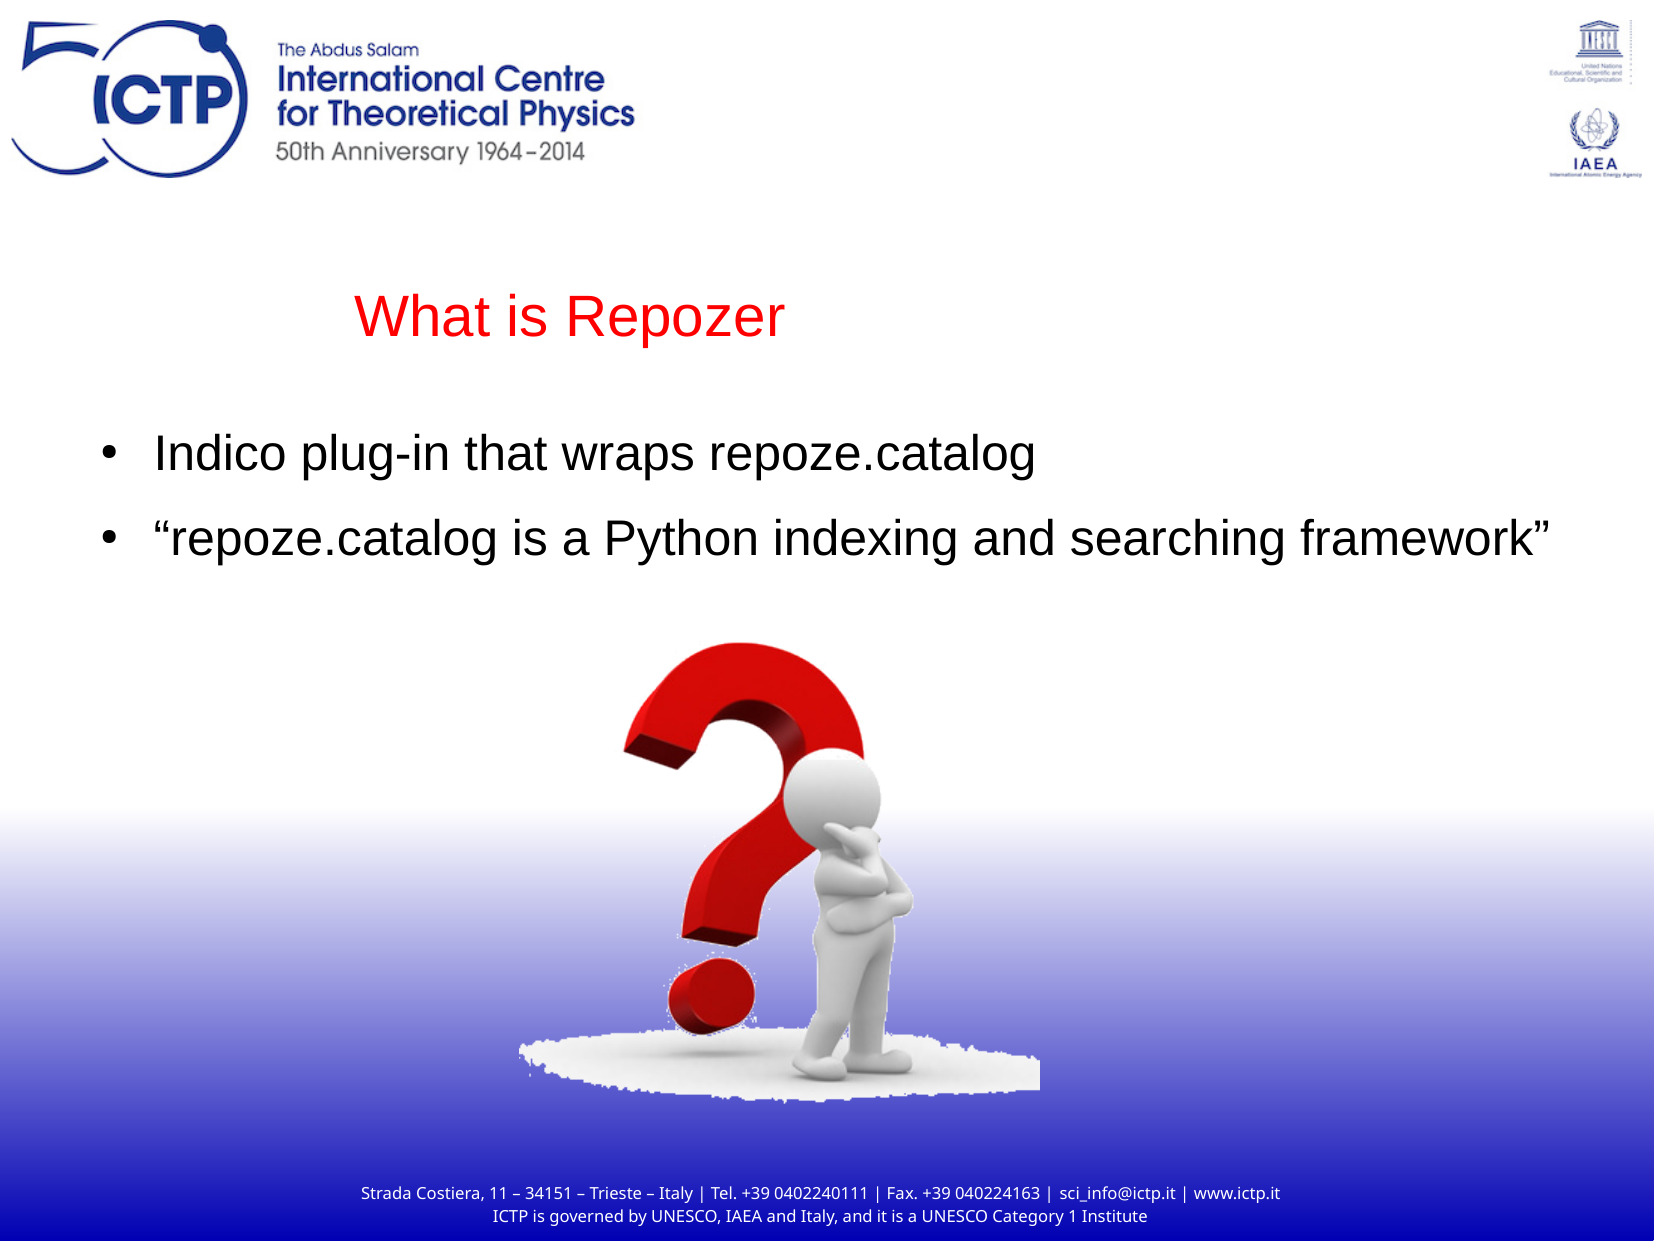

# What is Repozer
Indico plug-in that wraps repoze.catalog
“repoze.catalog is a Python indexing and searching framework”